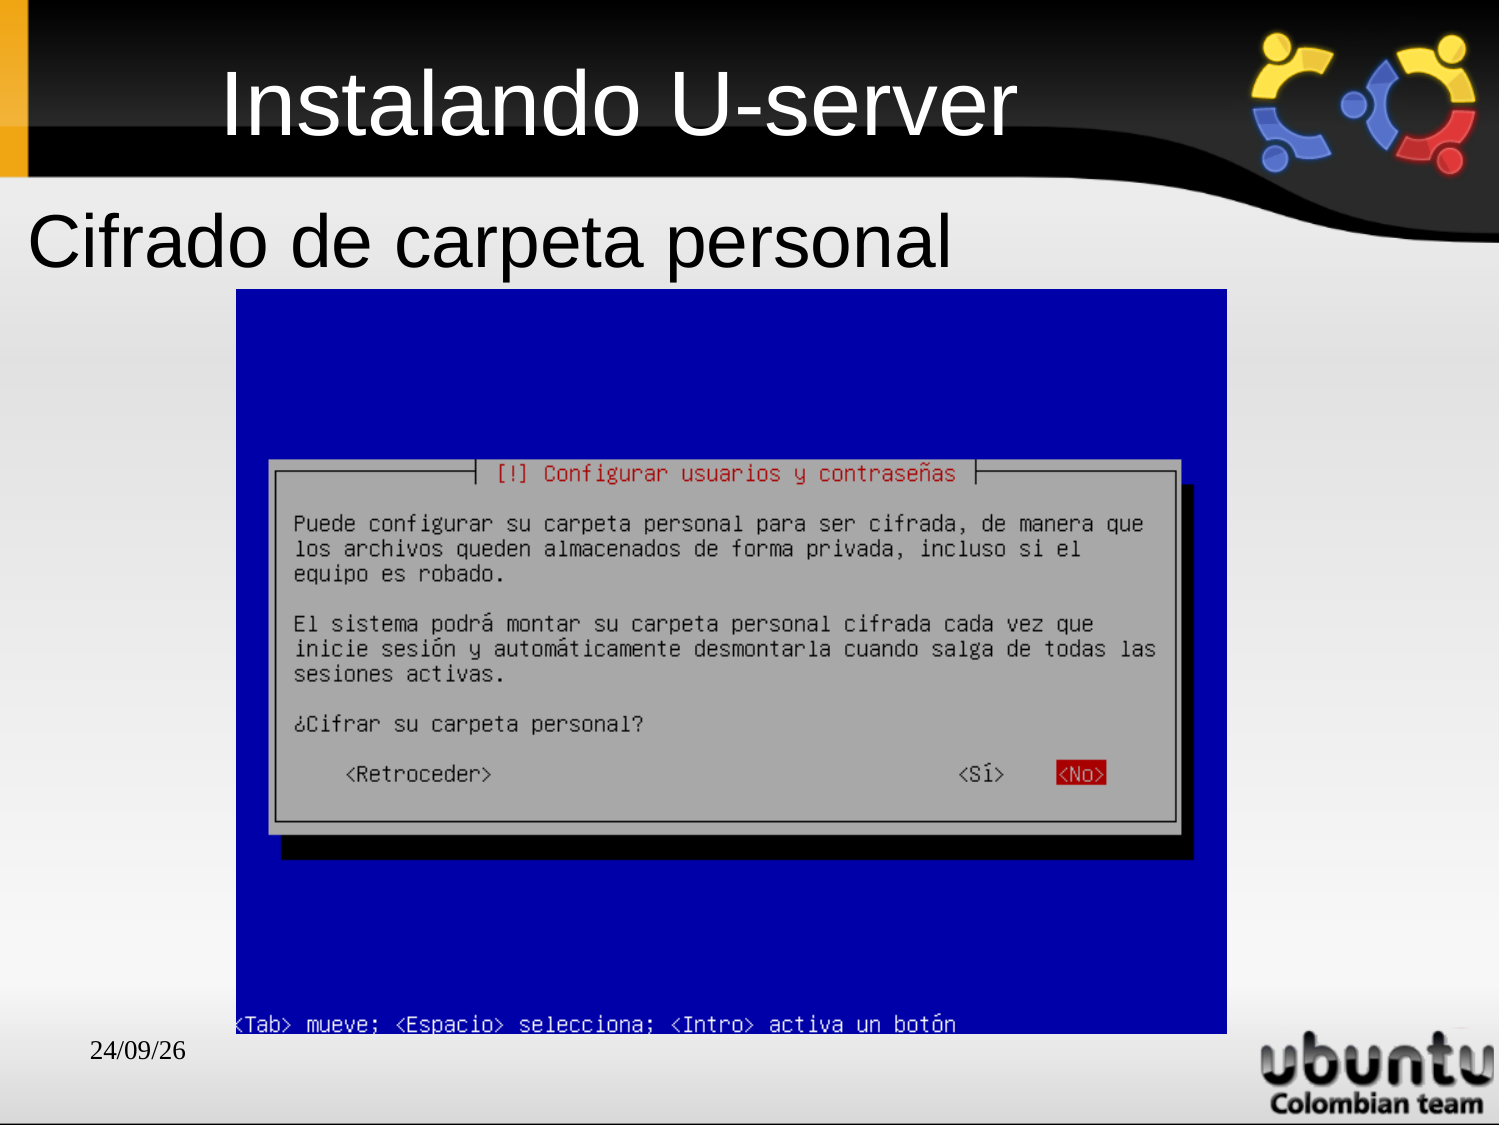

Instalando U-server
# Cifrado de carpeta personal